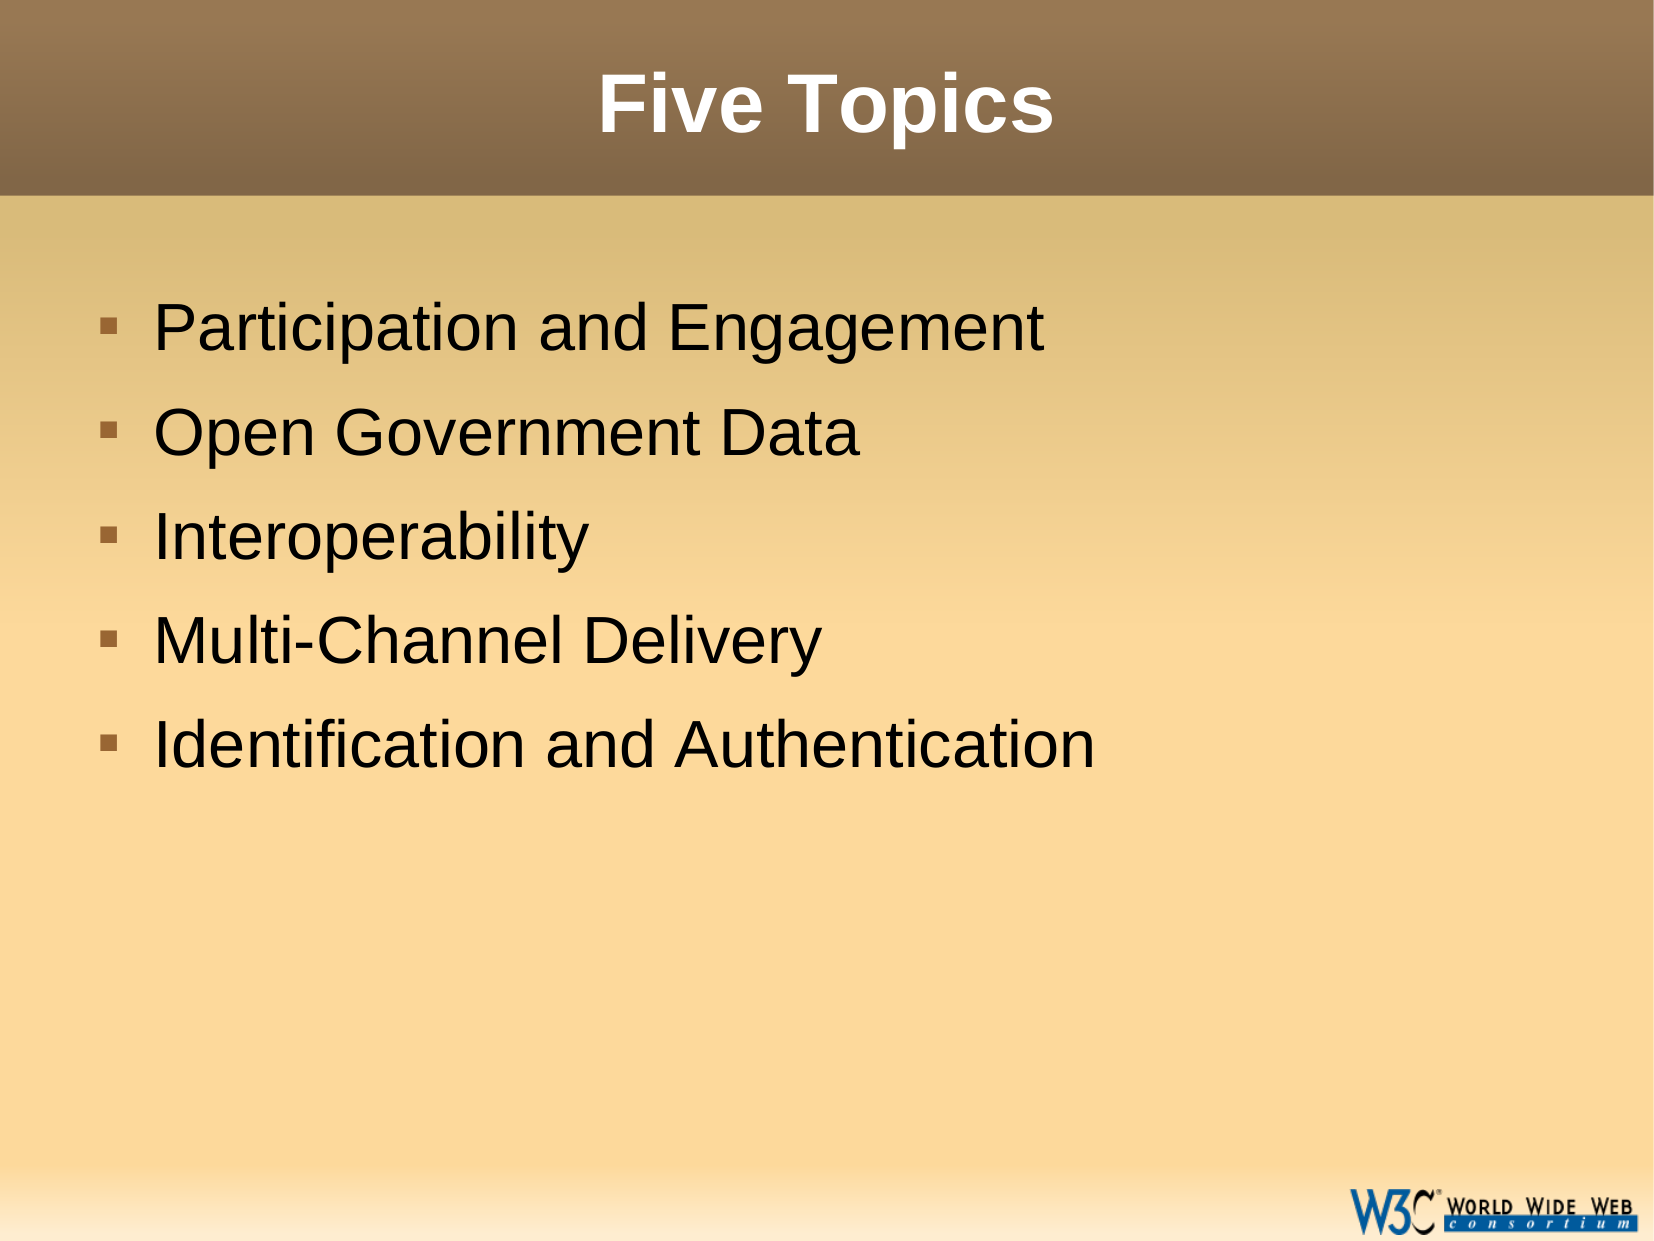

# Five Topics
Participation and Engagement
Open Government Data
Interoperability
Multi-Channel Delivery
Identification and Authentication